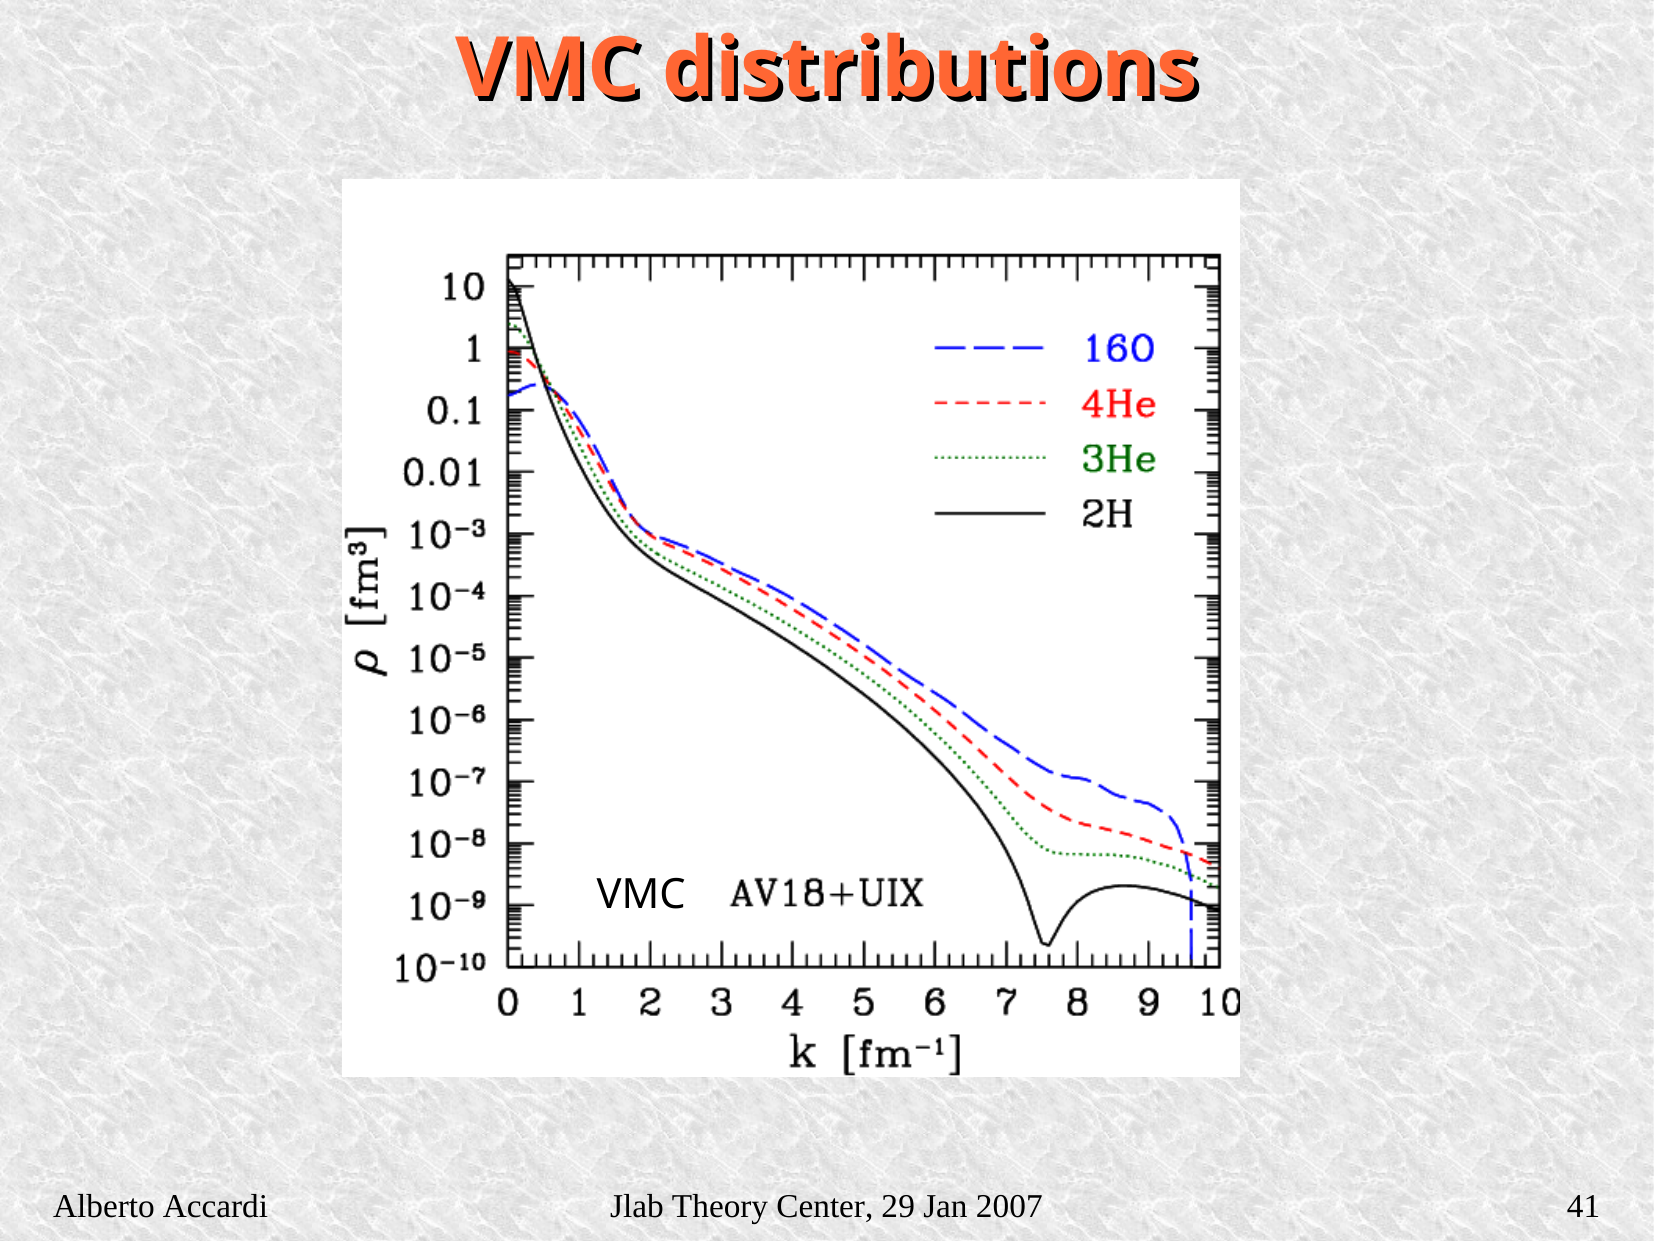

VMC distributions
VMC
Alberto Accardi
Hot Quarks 2006
41